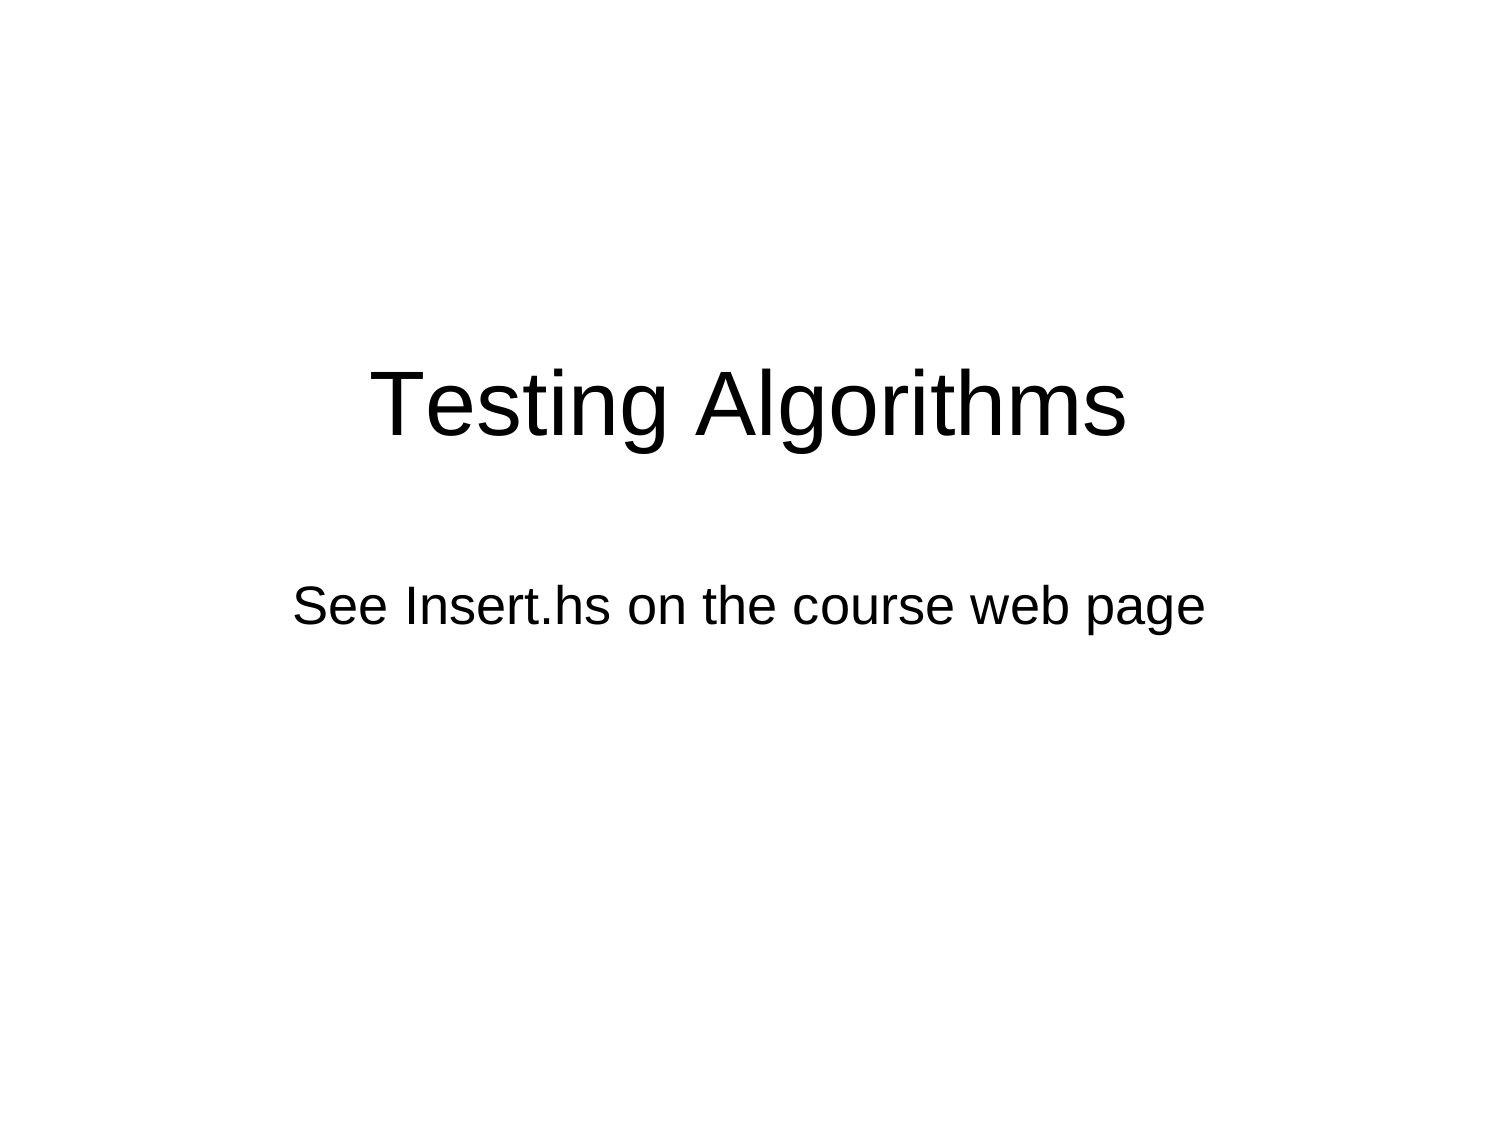

# Testing Algorithms
See Insert.hs on the course web page